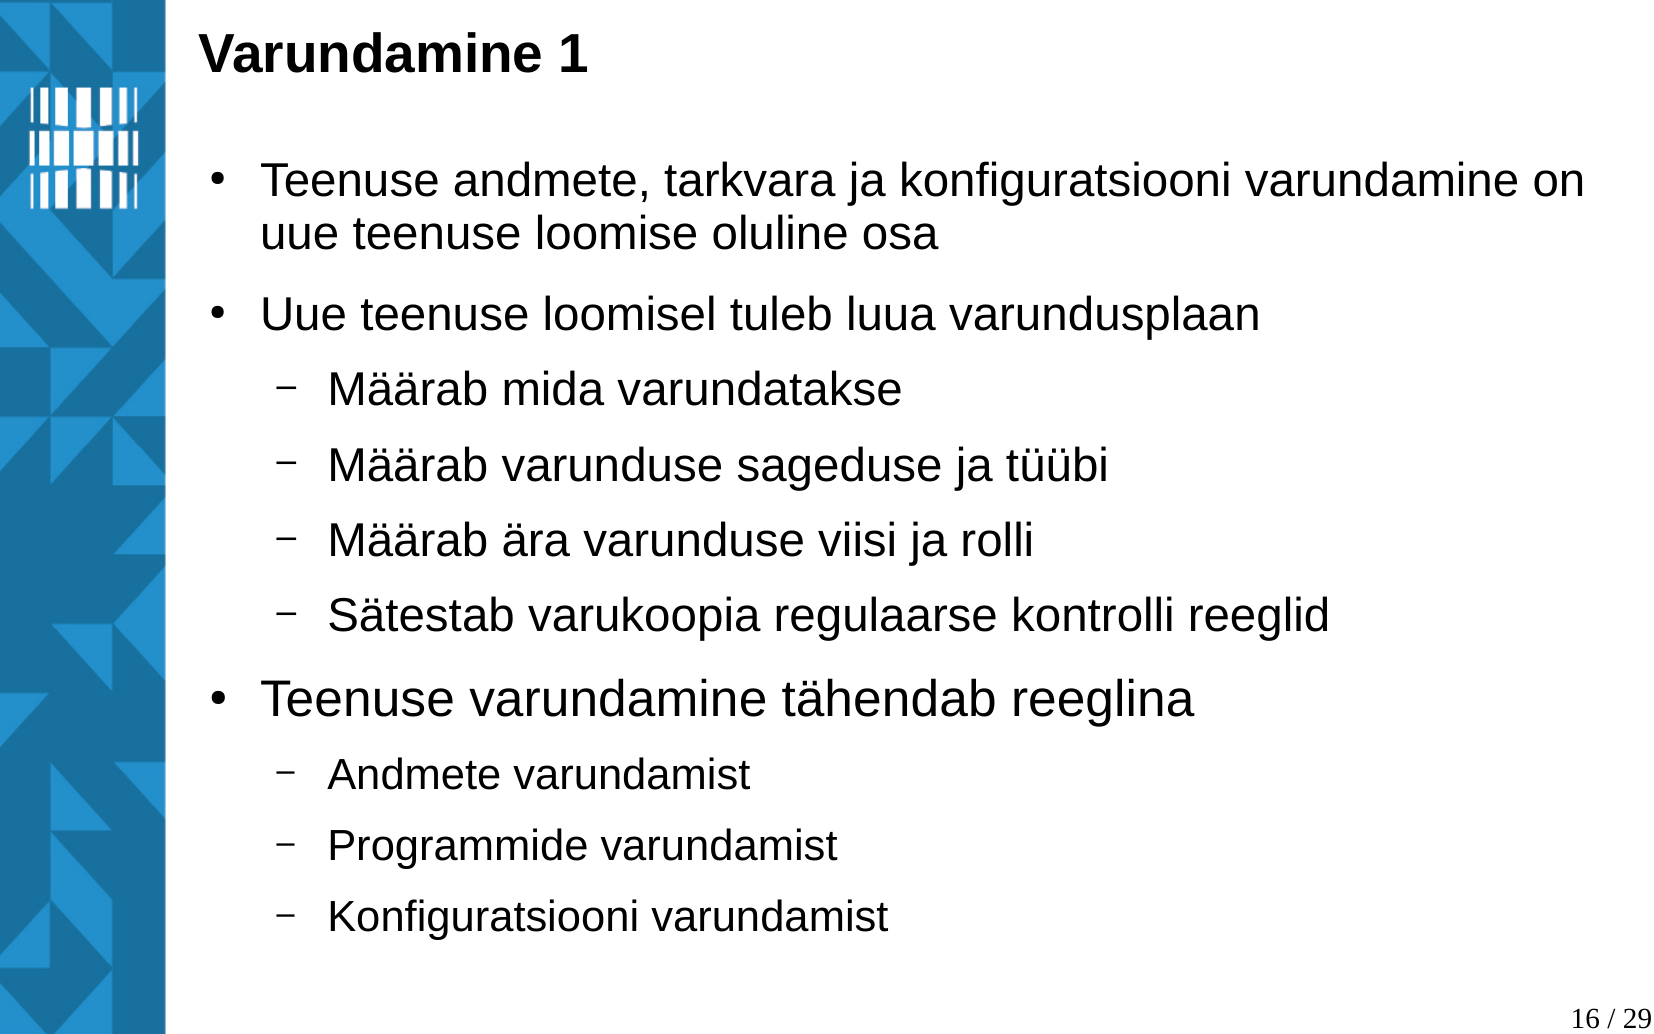

# Varundamine 1
Teenuse andmete, tarkvara ja konfiguratsiooni varundamine on uue teenuse loomise oluline osa
Uue teenuse loomisel tuleb luua varundusplaan
Määrab mida varundatakse
Määrab varunduse sageduse ja tüübi
Määrab ära varunduse viisi ja rolli
Sätestab varukoopia regulaarse kontrolli reeglid
Teenuse varundamine tähendab reeglina
Andmete varundamist
Programmide varundamist
Konfiguratsiooni varundamist
16